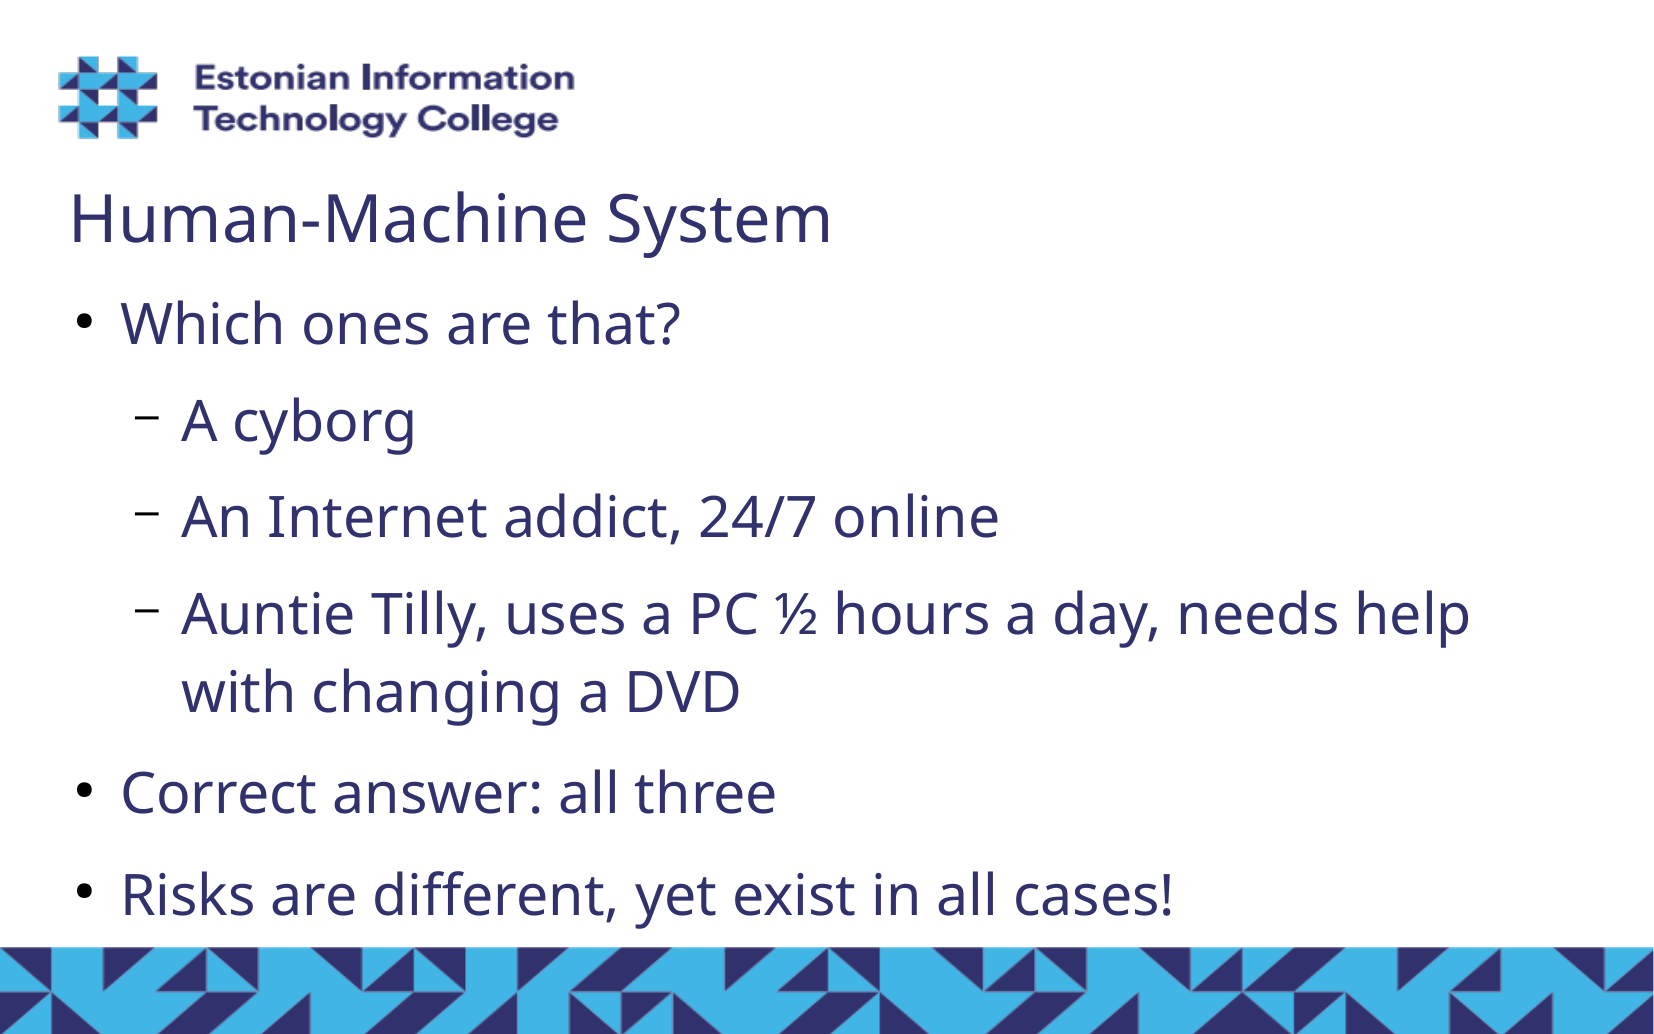

# Human-Machine System
Which ones are that?
A cyborg
An Internet addict, 24/7 online
Auntie Tilly, uses a PC ½ hours a day, needs help with changing a DVD
Correct answer: all three
Risks are different, yet exist in all cases!